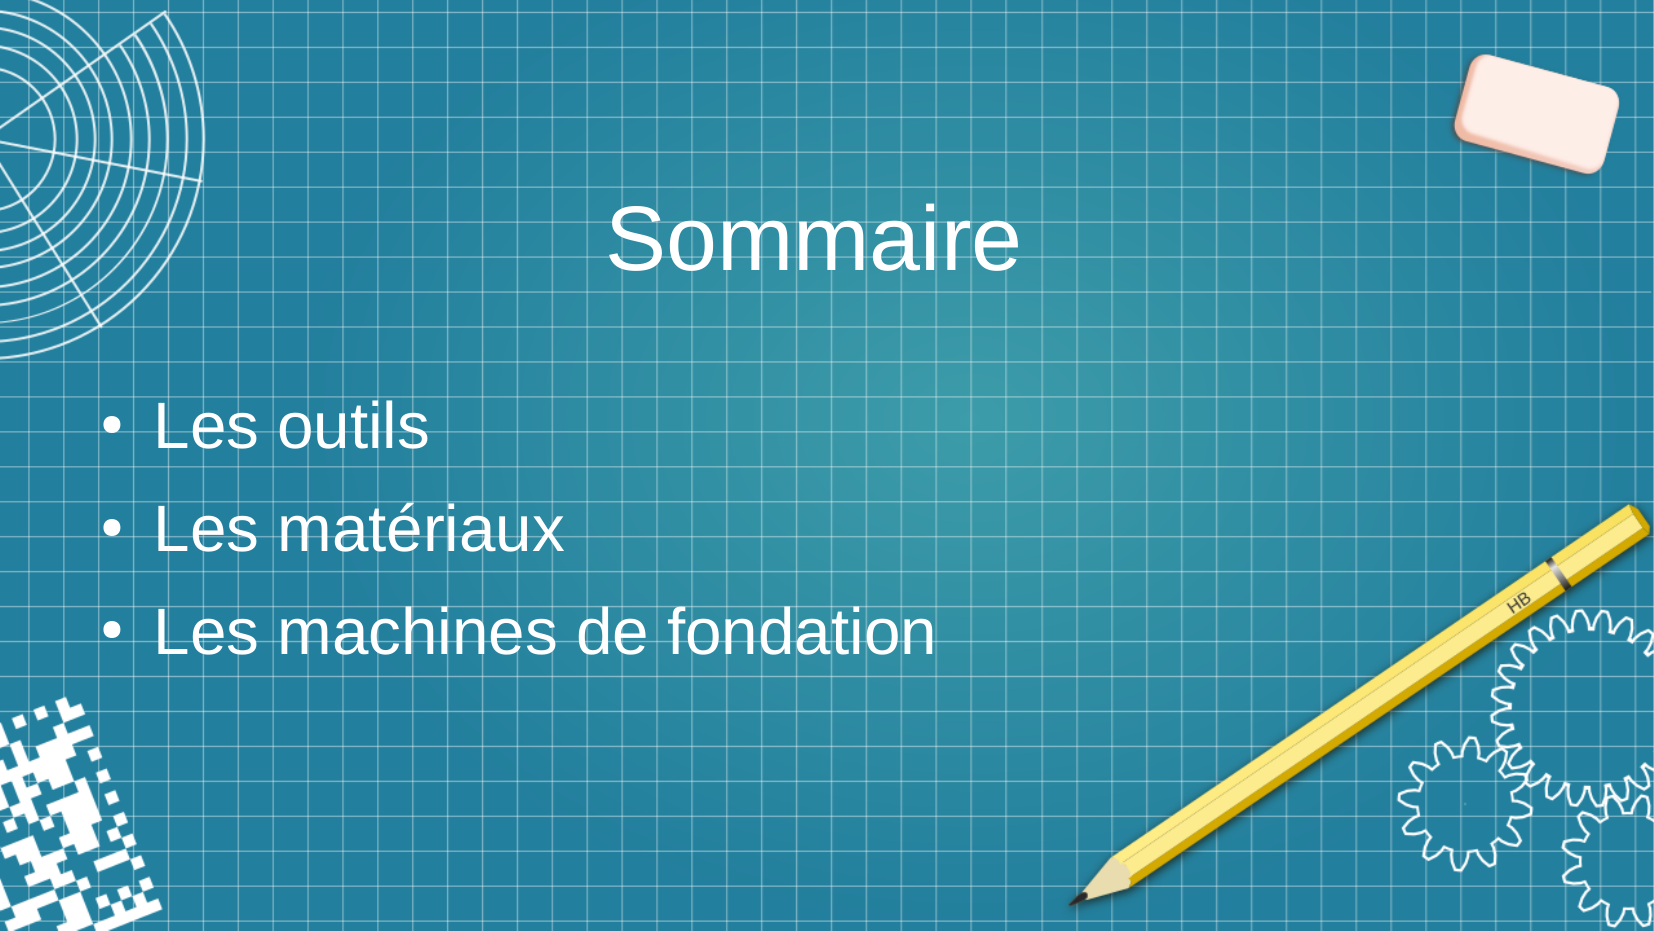

# Sommaire
Les outils
Les matériaux
Les machines de fondation